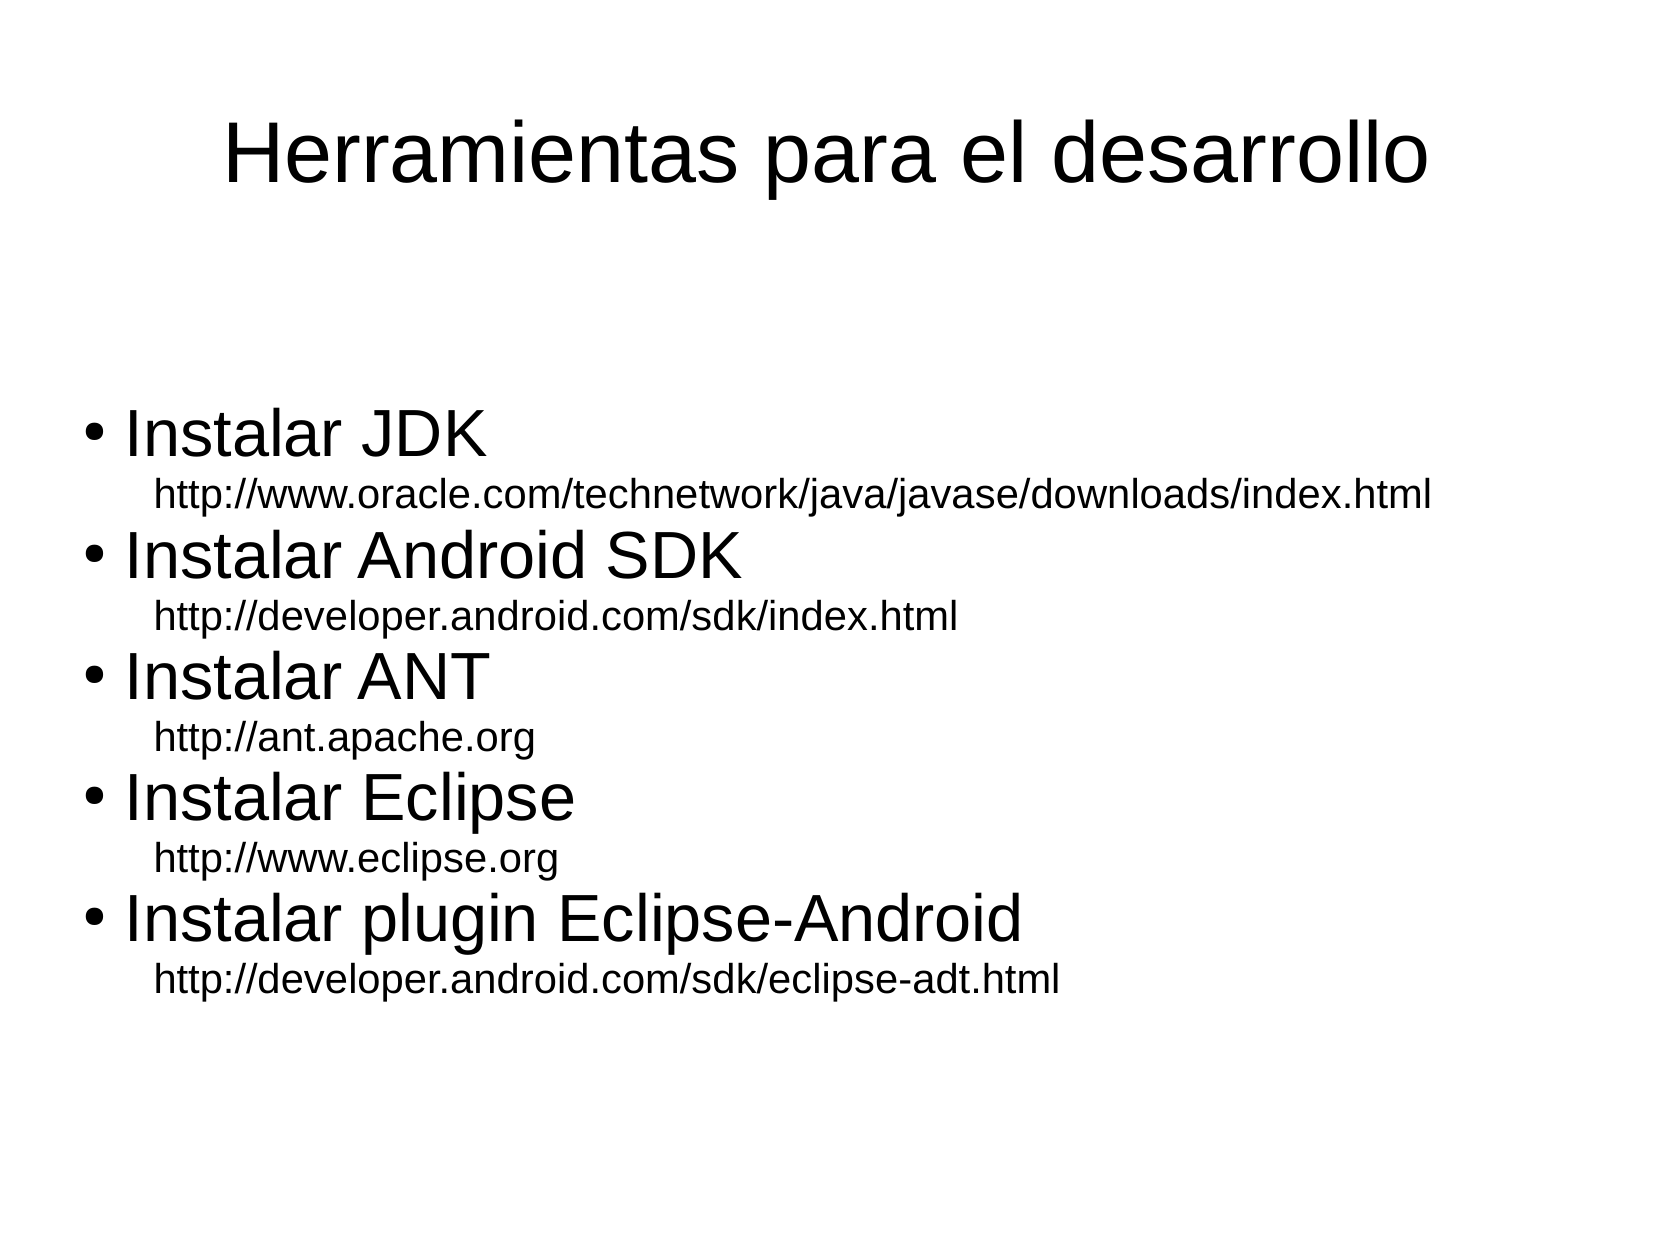

# Herramientas para el desarrollo
 Instalar JDK
http://www.oracle.com/technetwork/java/javase/downloads/index.html
 Instalar Android SDK
http://developer.android.com/sdk/index.html
 Instalar ANT
http://ant.apache.org
 Instalar Eclipse
http://www.eclipse.org
 Instalar plugin Eclipse-Android
http://developer.android.com/sdk/eclipse-adt.html